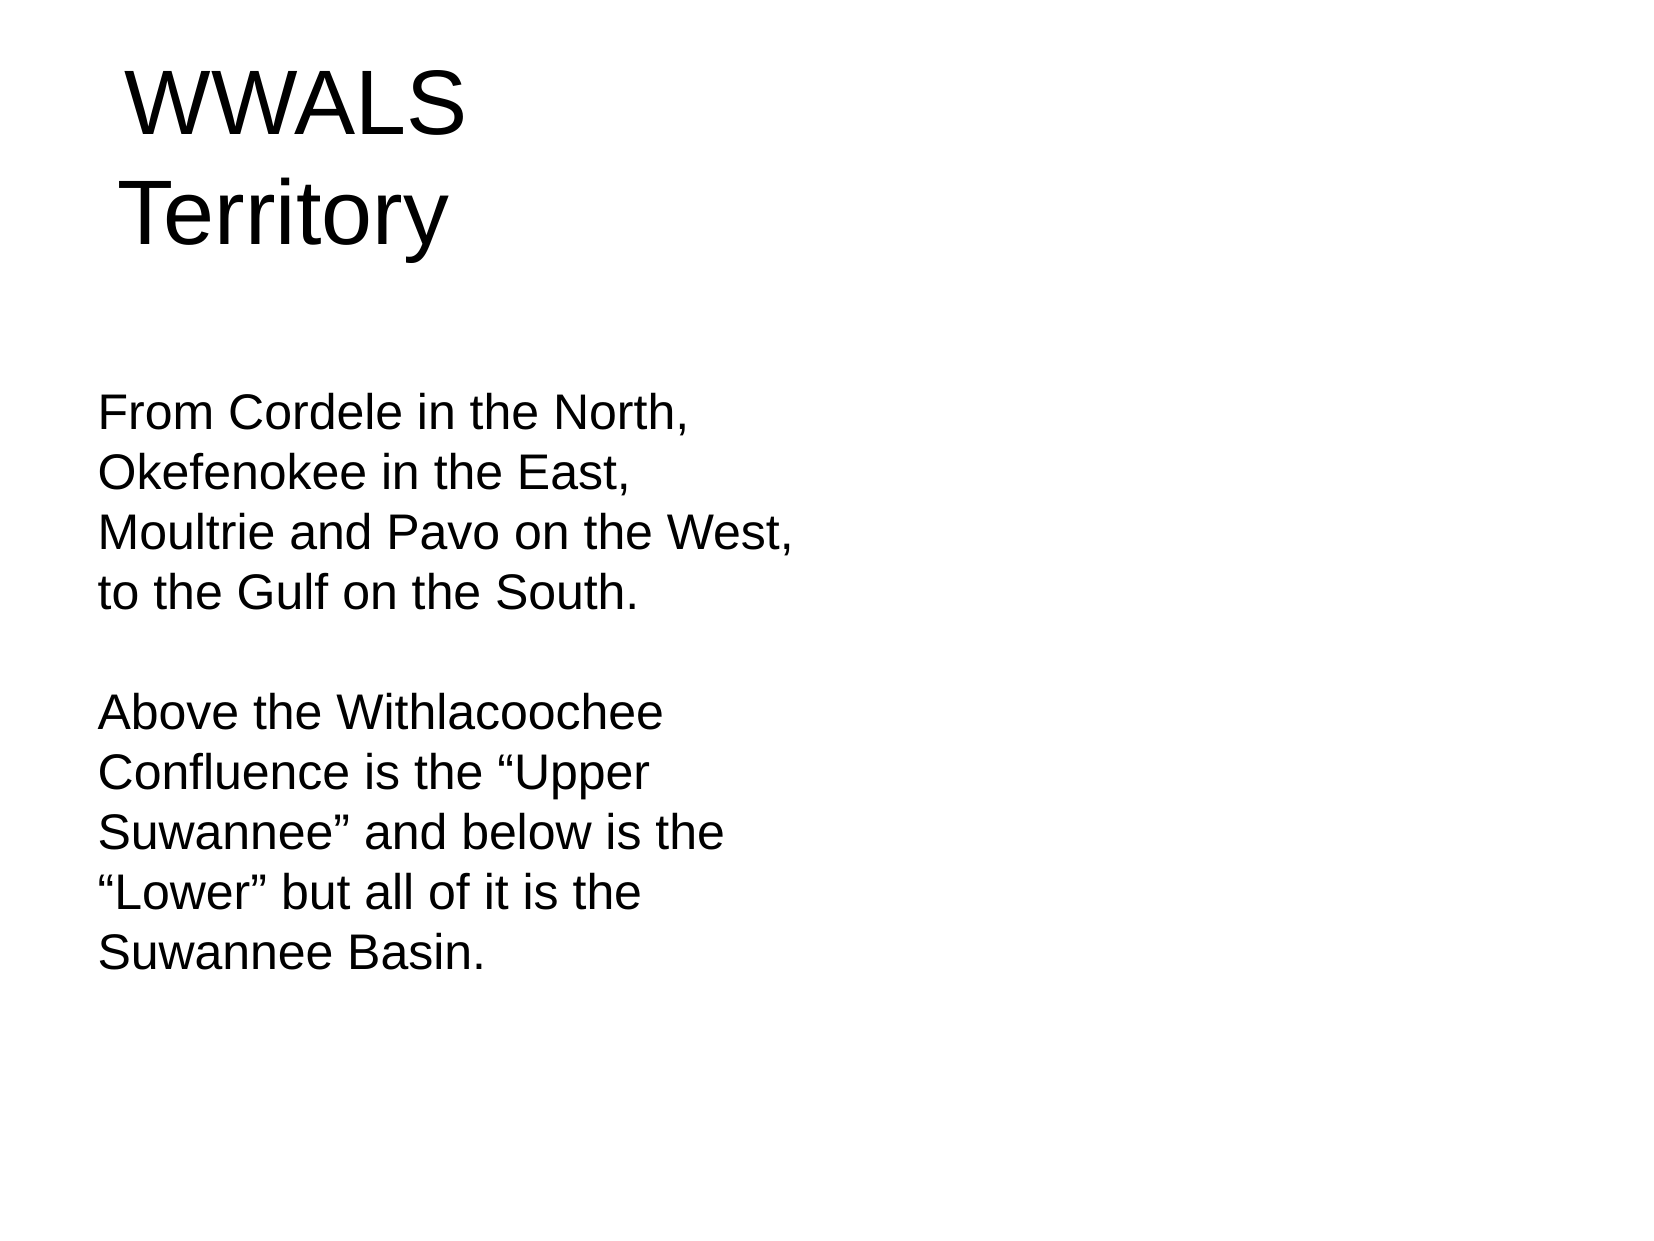

WWALS Territory
From Cordele in the North,
Okefenokee in the East,
Moultrie and Pavo on the West,
to the Gulf on the South.
Above the Withlacoochee Confluence is the “Upper Suwannee” and below is the “Lower” but all of it is the Suwannee Basin.